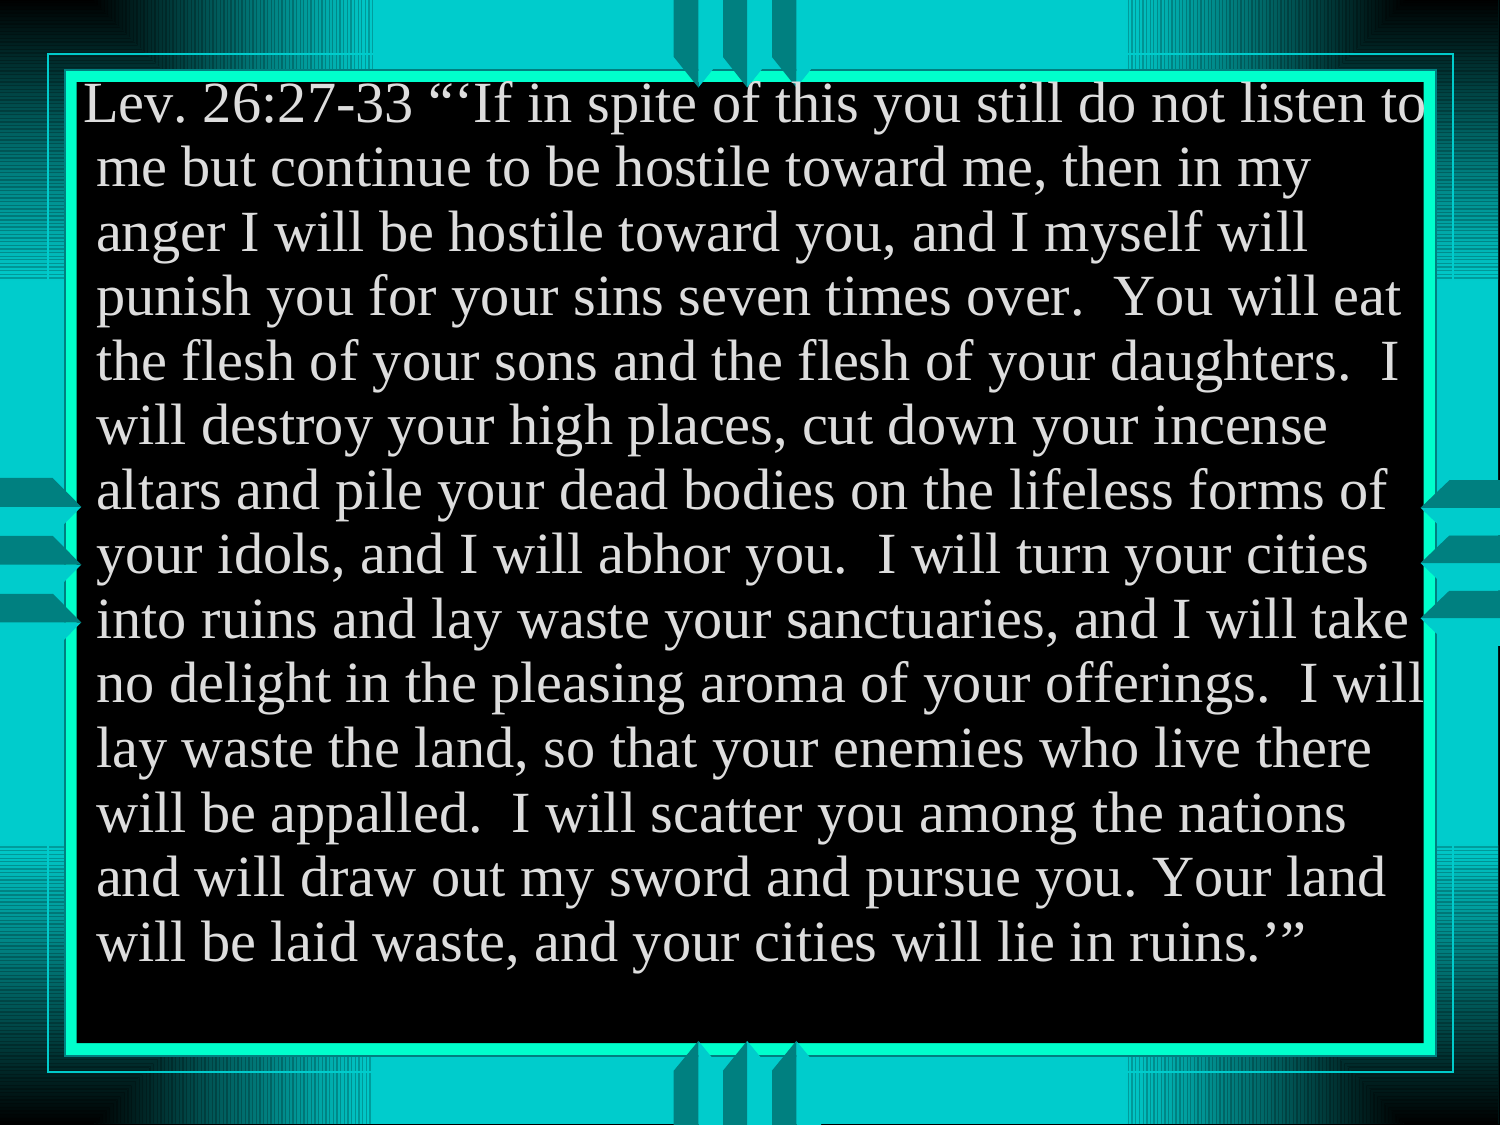

Lev. 26:27-33 “‘If in spite of this you still do not listen to me but continue to be hostile toward me, then in my anger I will be hostile toward you, and I myself will punish you for your sins seven times over. You will eat the flesh of your sons and the flesh of your daughters. I will destroy your high places, cut down your incense altars and pile your dead bodies on the lifeless forms of your idols, and I will abhor you. I will turn your cities into ruins and lay waste your sanctuaries, and I will take no delight in the pleasing aroma of your offerings. I will lay waste the land, so that your enemies who live there will be appalled. I will scatter you among the nations and will draw out my sword and pursue you. Your land will be laid waste, and your cities will lie in ruins.’”